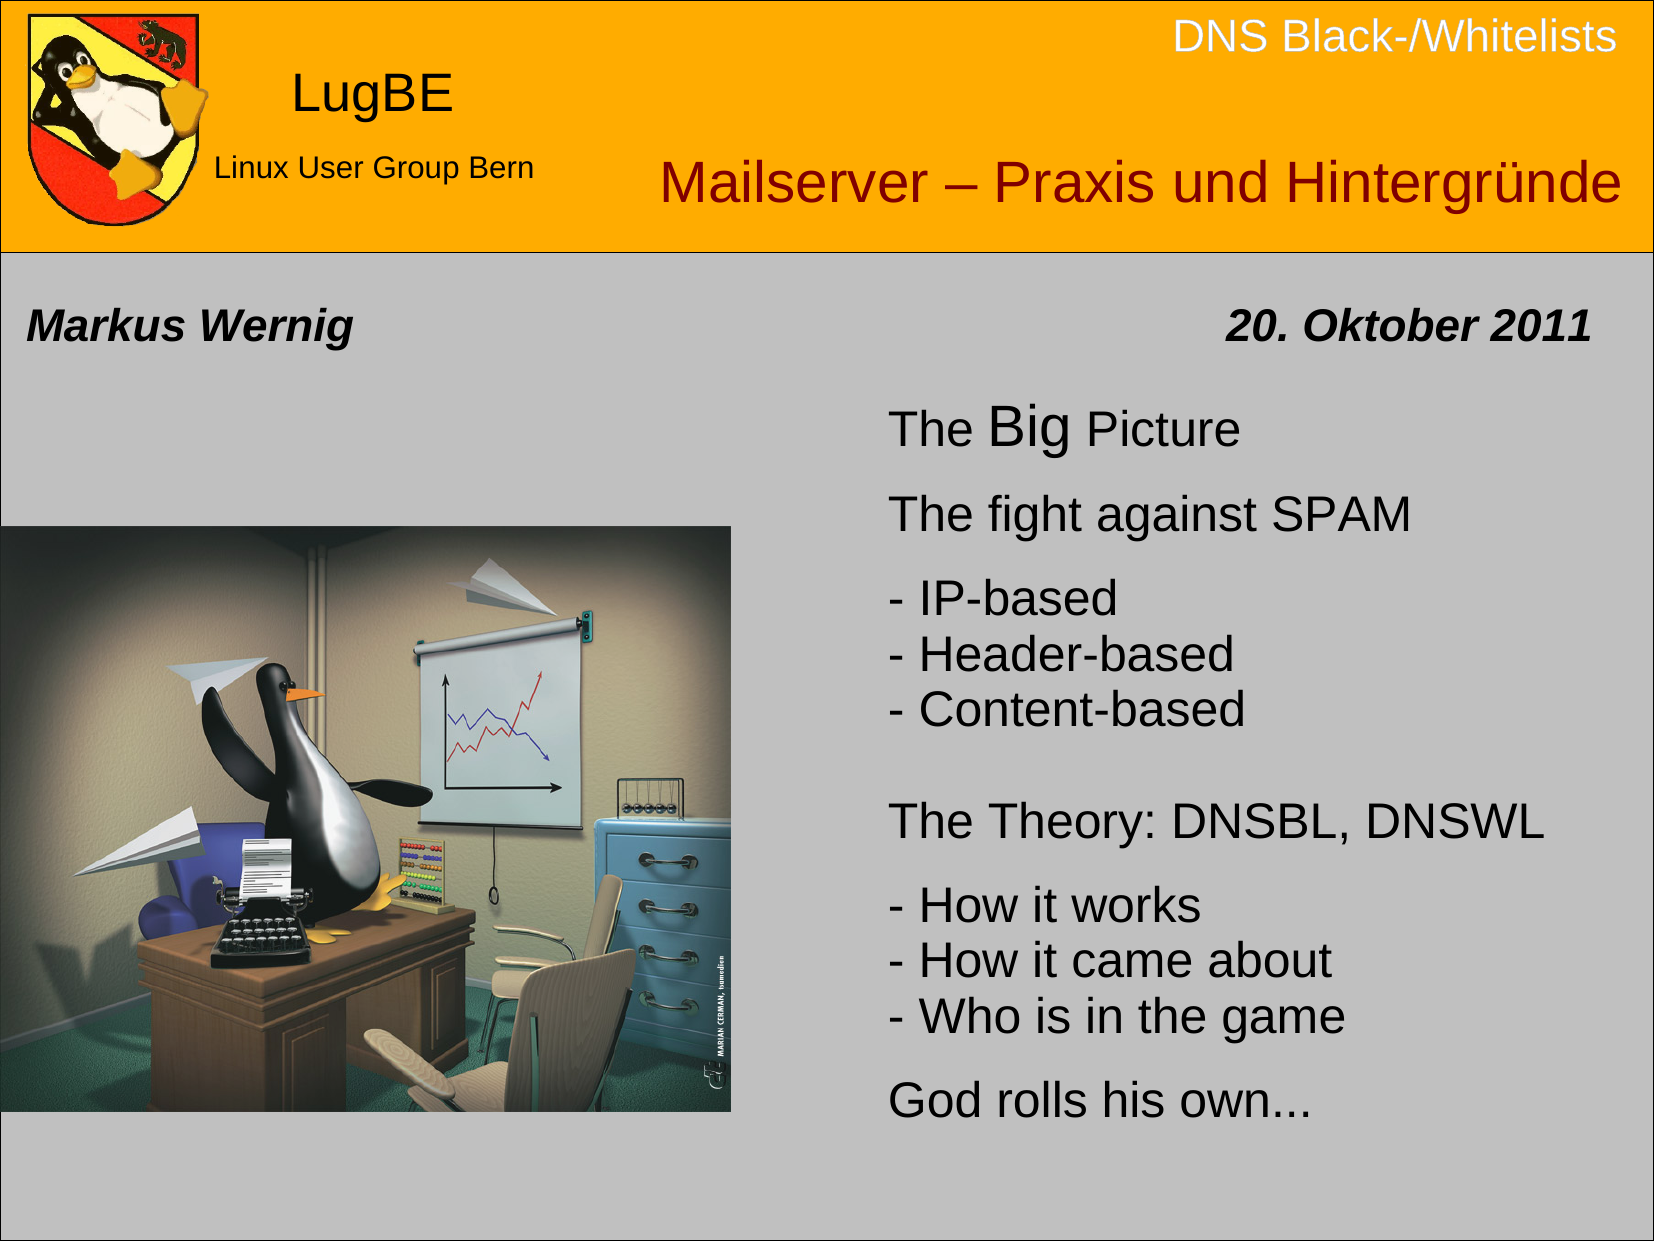

Mailserver – Praxis und Hintergründe
Markus Wernig 												20. Oktober 2011
The Big Picture
The fight against SPAM
- IP-based
- Header-based
- Content-based
The Theory: DNSBL, DNSWL
- How it works
- How it came about
- Who is in the game
God rolls his own...